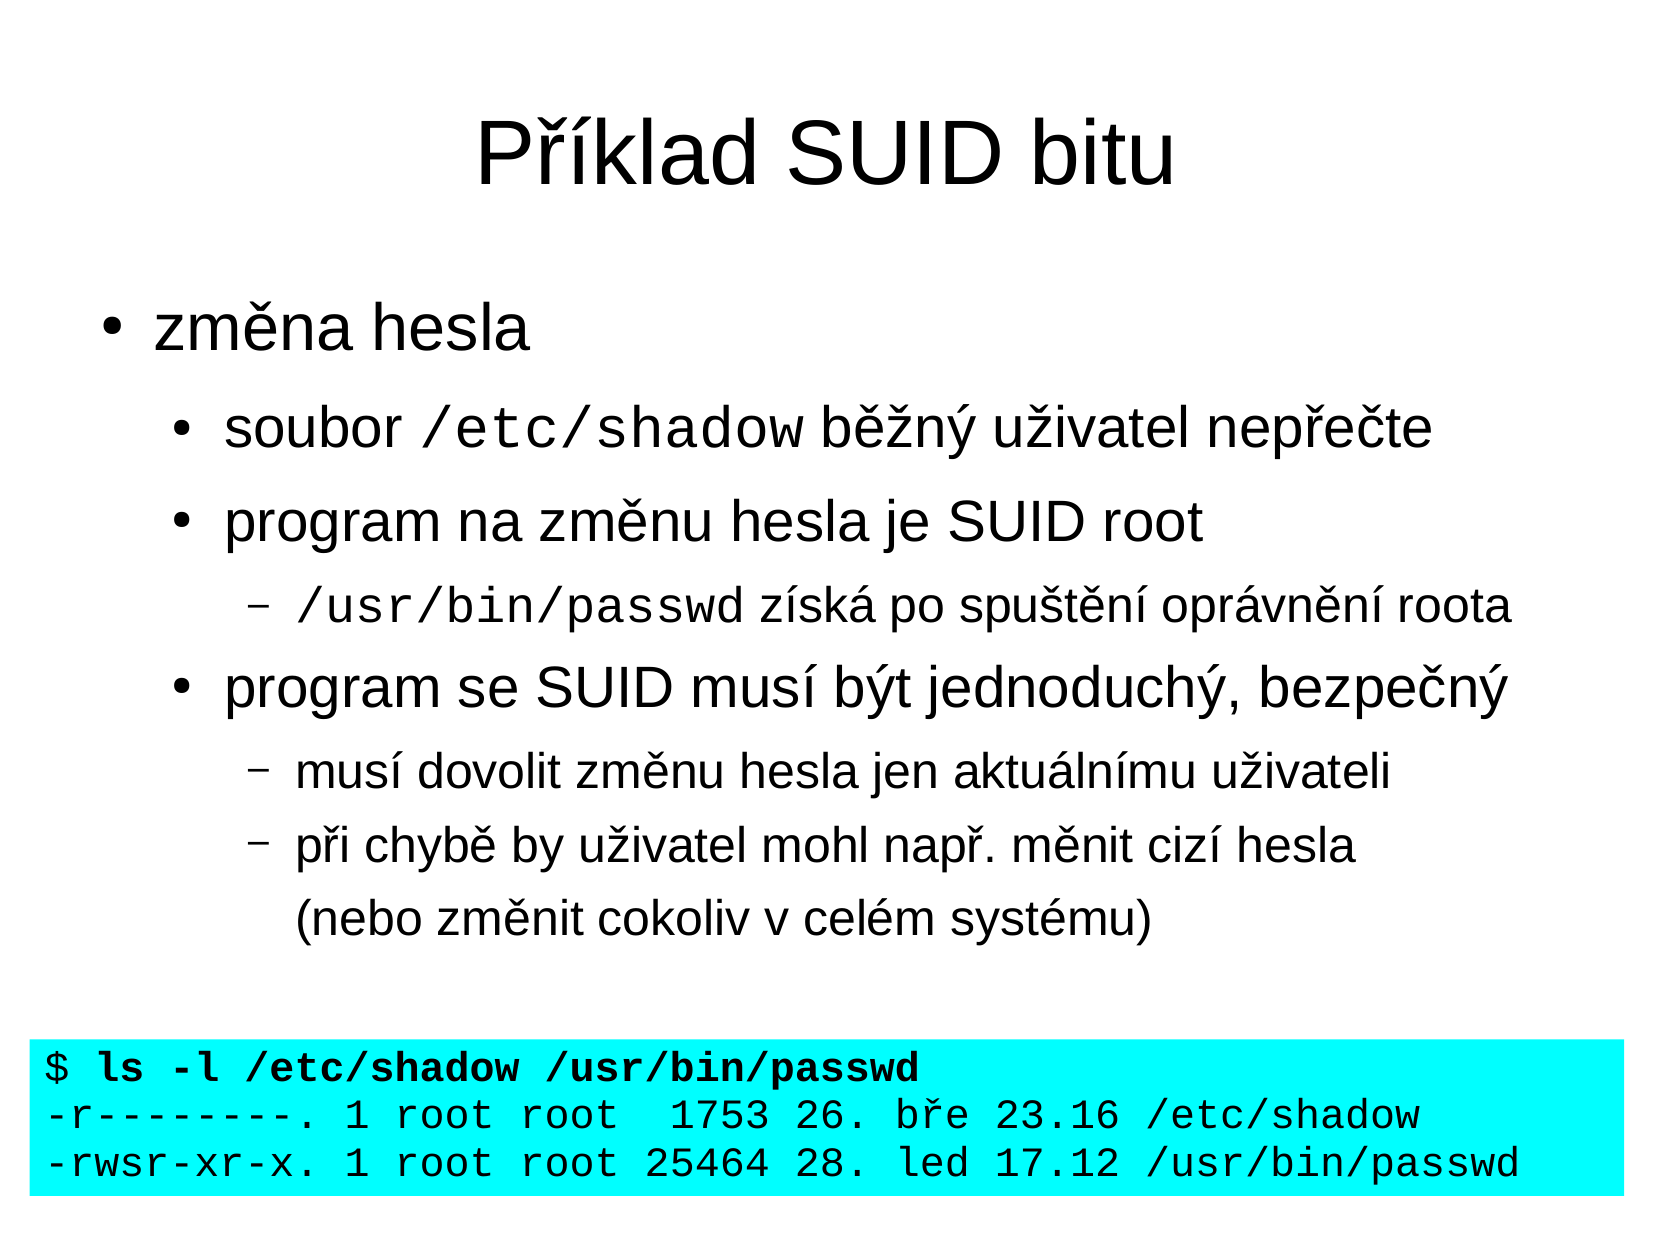

# Příklad SUID bitu
změna hesla
soubor /etc/shadow běžný uživatel nepřečte
program na změnu hesla je SUID root
/usr/bin/passwd získá po spuštění oprávnění roota
program se SUID musí být jednoduchý, bezpečný
musí dovolit změnu hesla jen aktuálnímu uživateli
při chybě by uživatel mohl např. měnit cizí hesla
(nebo změnit cokoliv v celém systému)
$ ls -l /etc/shadow /usr/bin/passwd
-r--------. 1 root root 1753 26. bře 23.16 /etc/shadow
-rwsr-xr-x. 1 root root 25464 28. led 17.12 /usr/bin/passwd